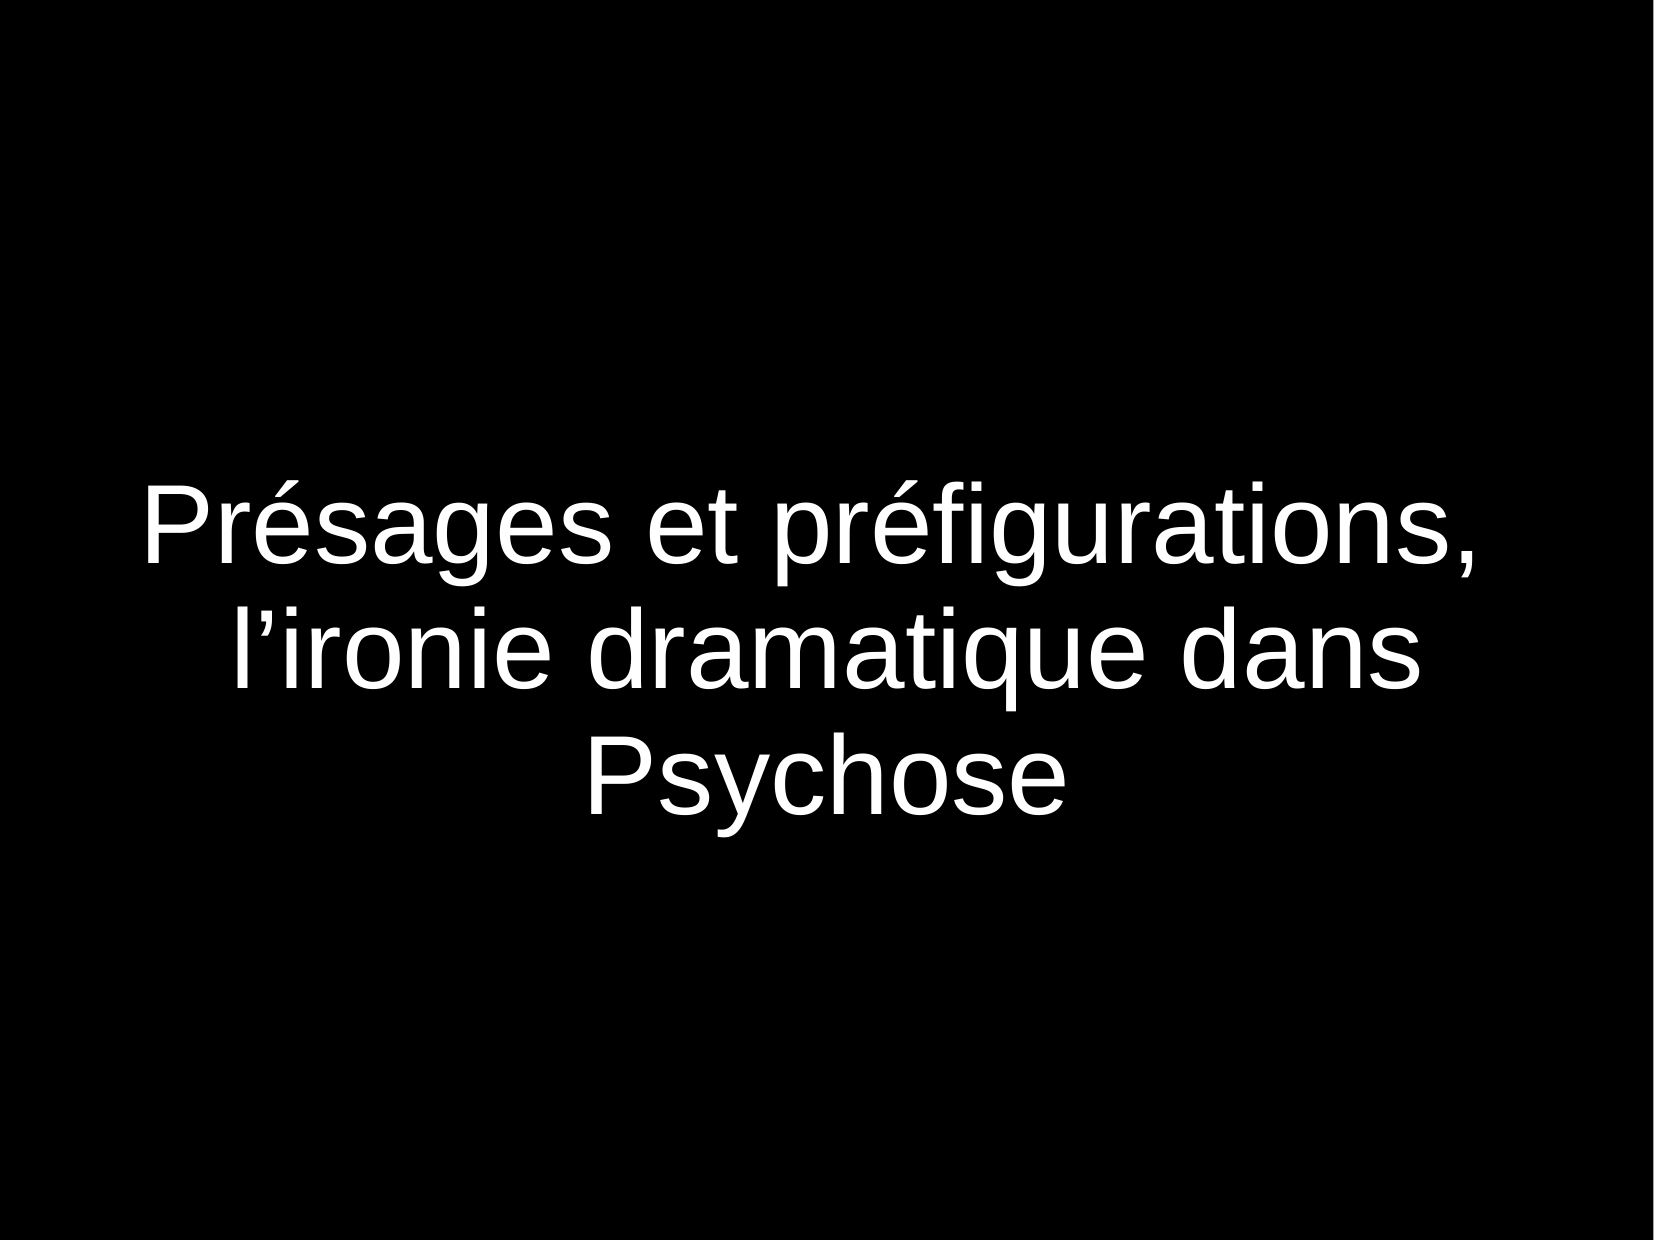

#
Présages et préfigurations,
l’ironie dramatique dans Psychose